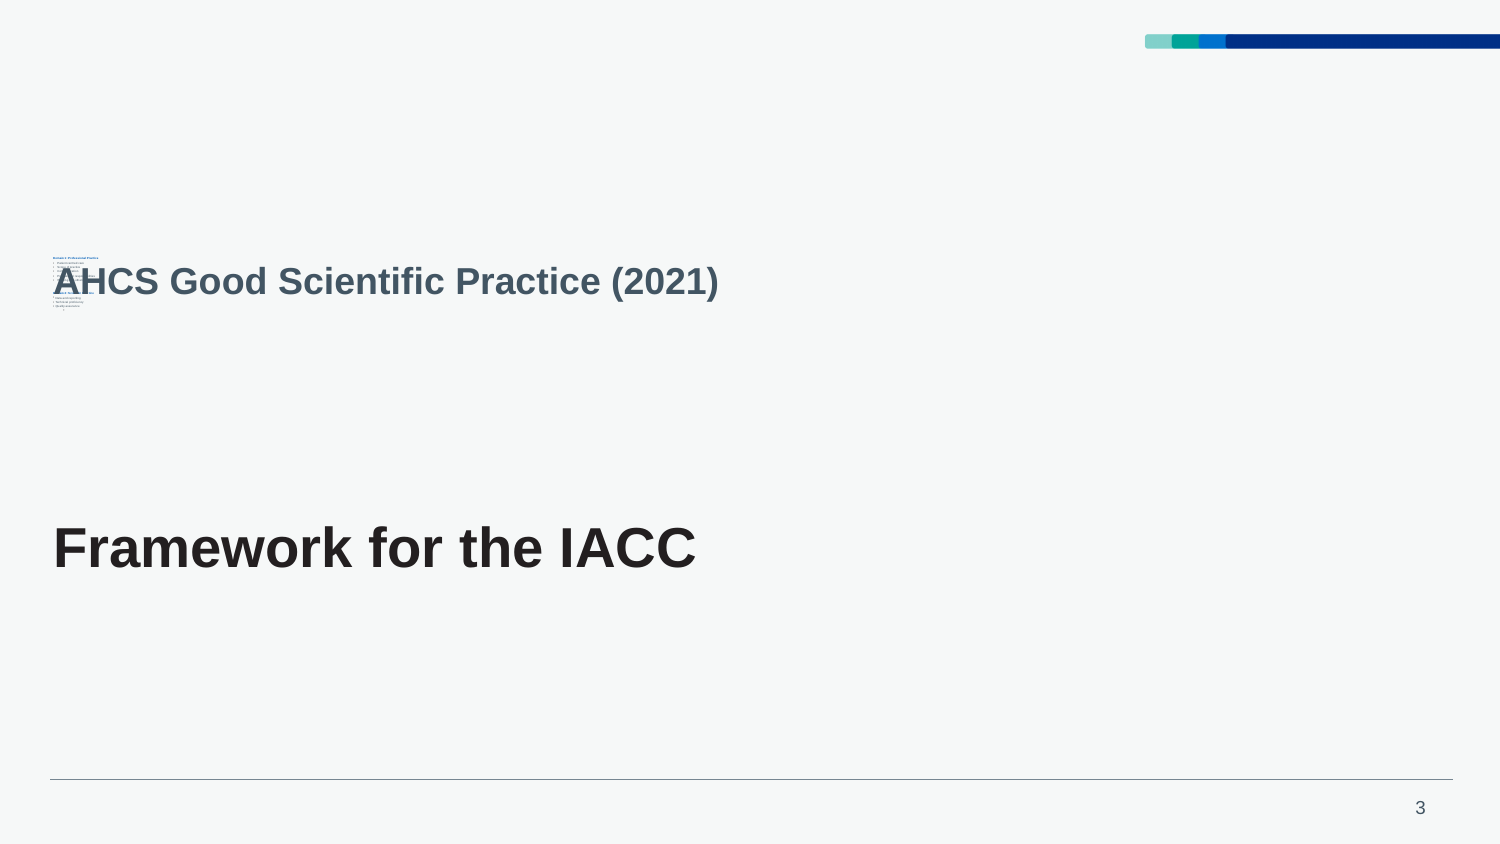

# Domain 1: Professional Practice
Patient centred care
Scope of practice
Communication
Professional responsibilities
Working with others
Domain 2: Scientific Practice
Data and reporting
Technical proficiency
Quality assurance
AHCS Good Scientific Practice (2021)
Framework for the IACC